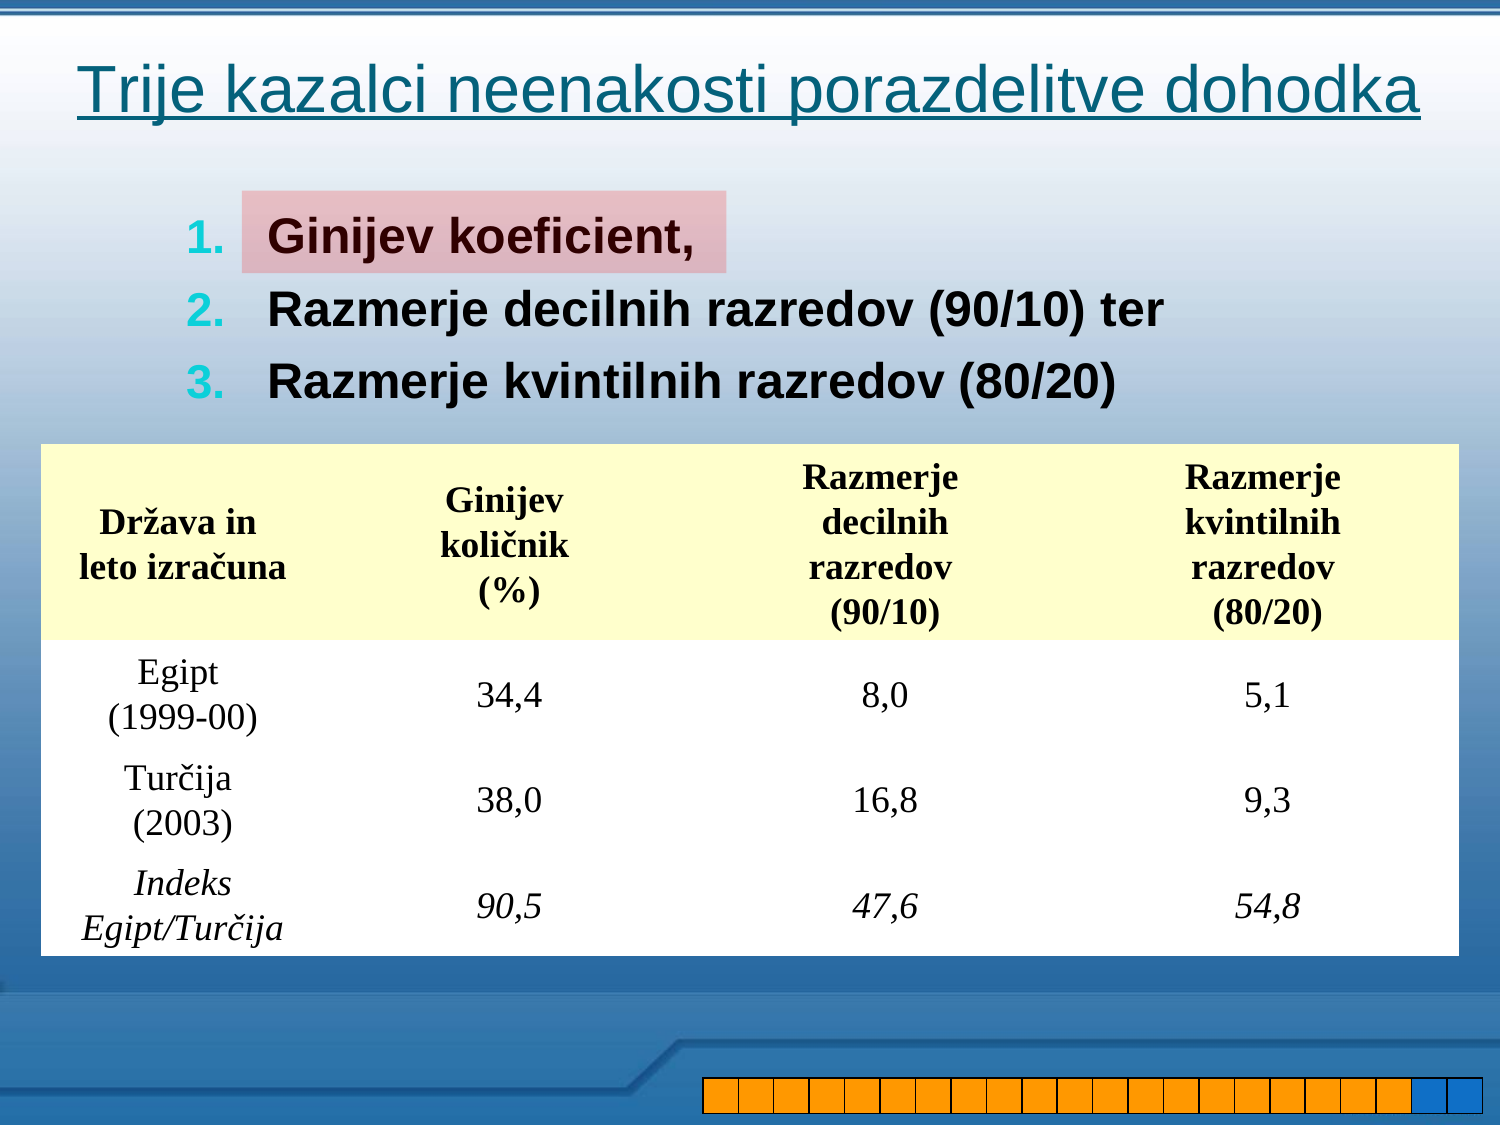

# Trije kazalci neenakosti porazdelitve dohodka
Ginijev koeficient,
Razmerje decilnih razredov (90/10) ter
Razmerje kvintilnih razredov (80/20)
| Država in leto izračuna | Ginijev količnik (%) | Razmerje decilnih razredov (90/10) | Razmerje kvintilnih razredov (80/20) |
| --- | --- | --- | --- |
| Egipt (1999-00) | 34,4 | 8,0 | 5,1 |
| Turčija (2003) | 38,0 | 16,8 | 9,3 |
| Indeks Egipt/Turčija | 90,5 | 47,6 | 54,8 |